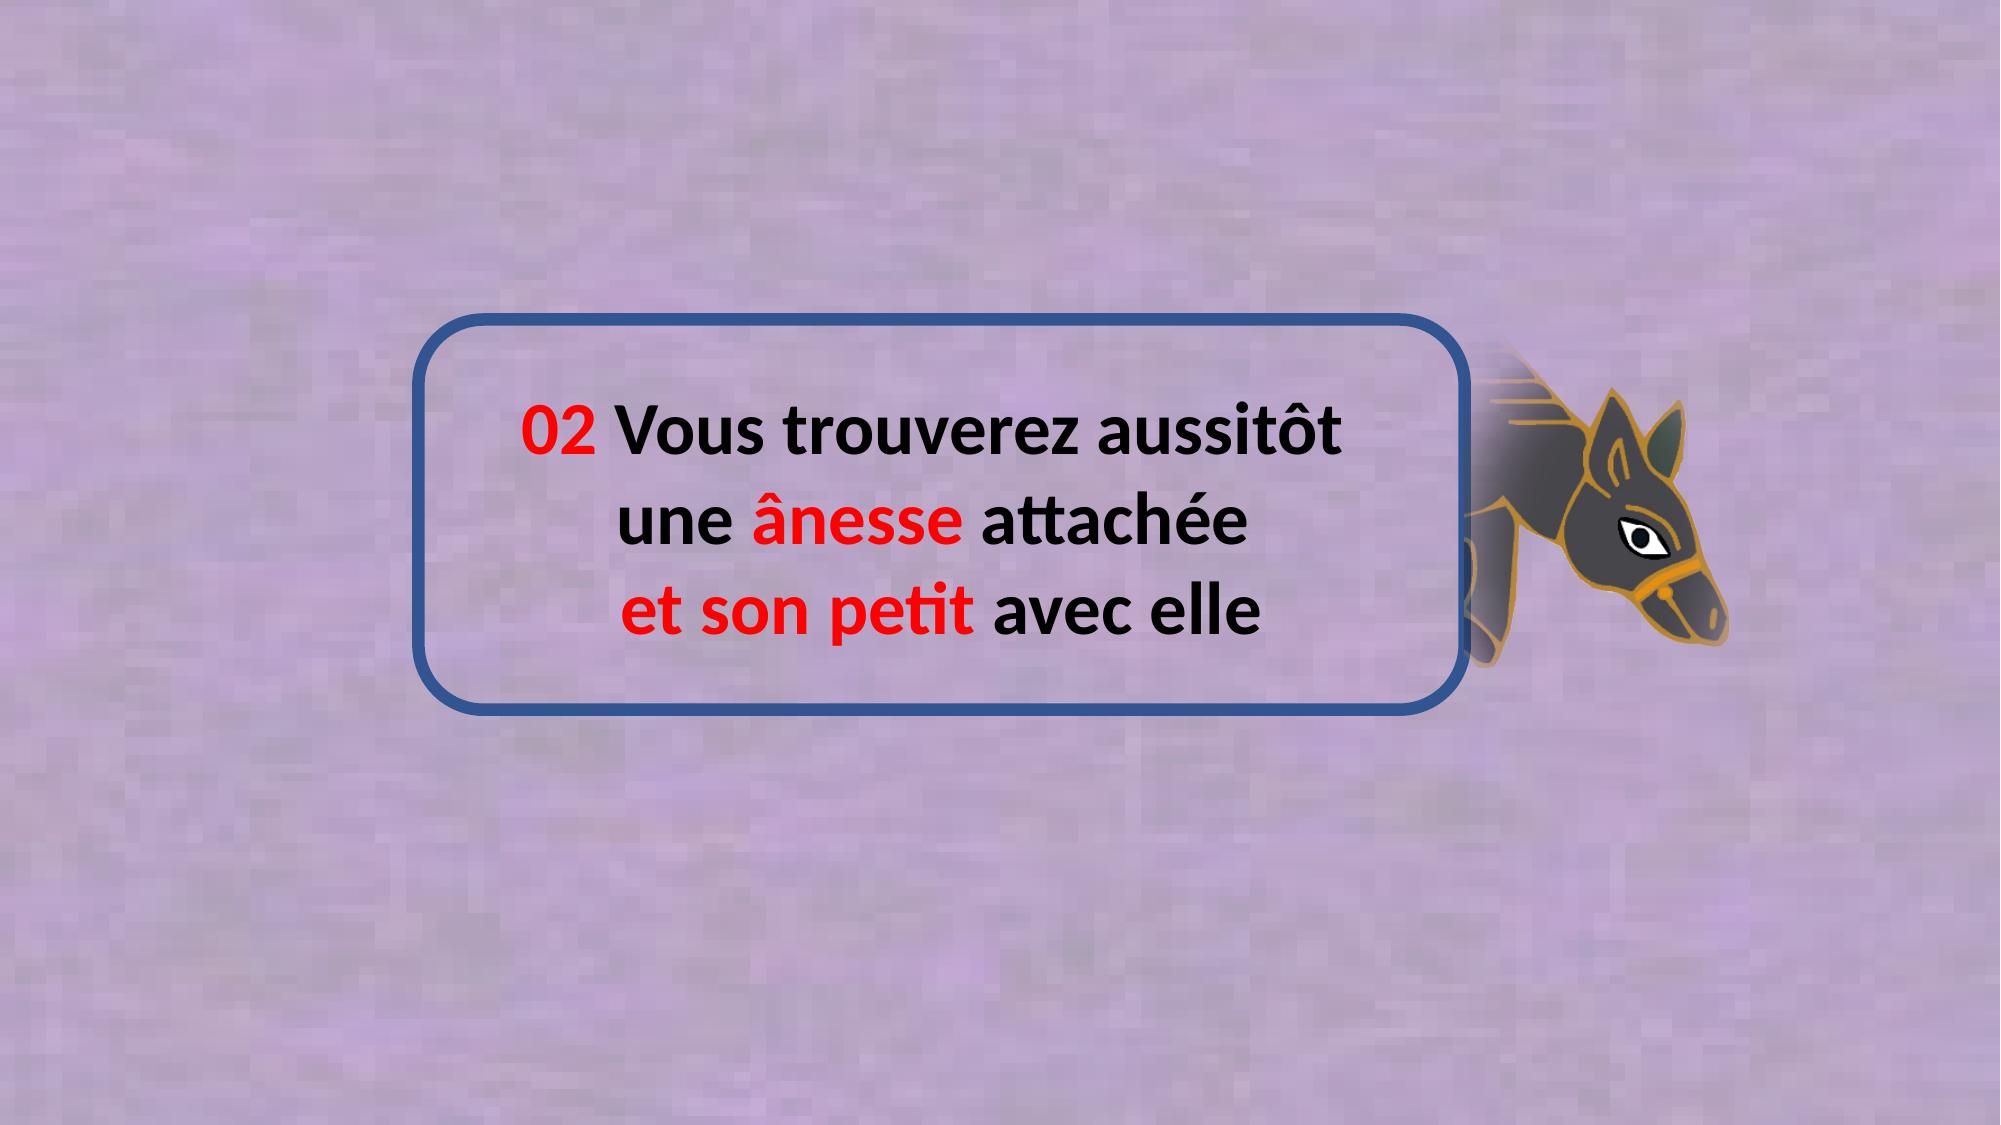

02 Vous trouverez aussitôt
une ânesse attachée
et son petit avec elle